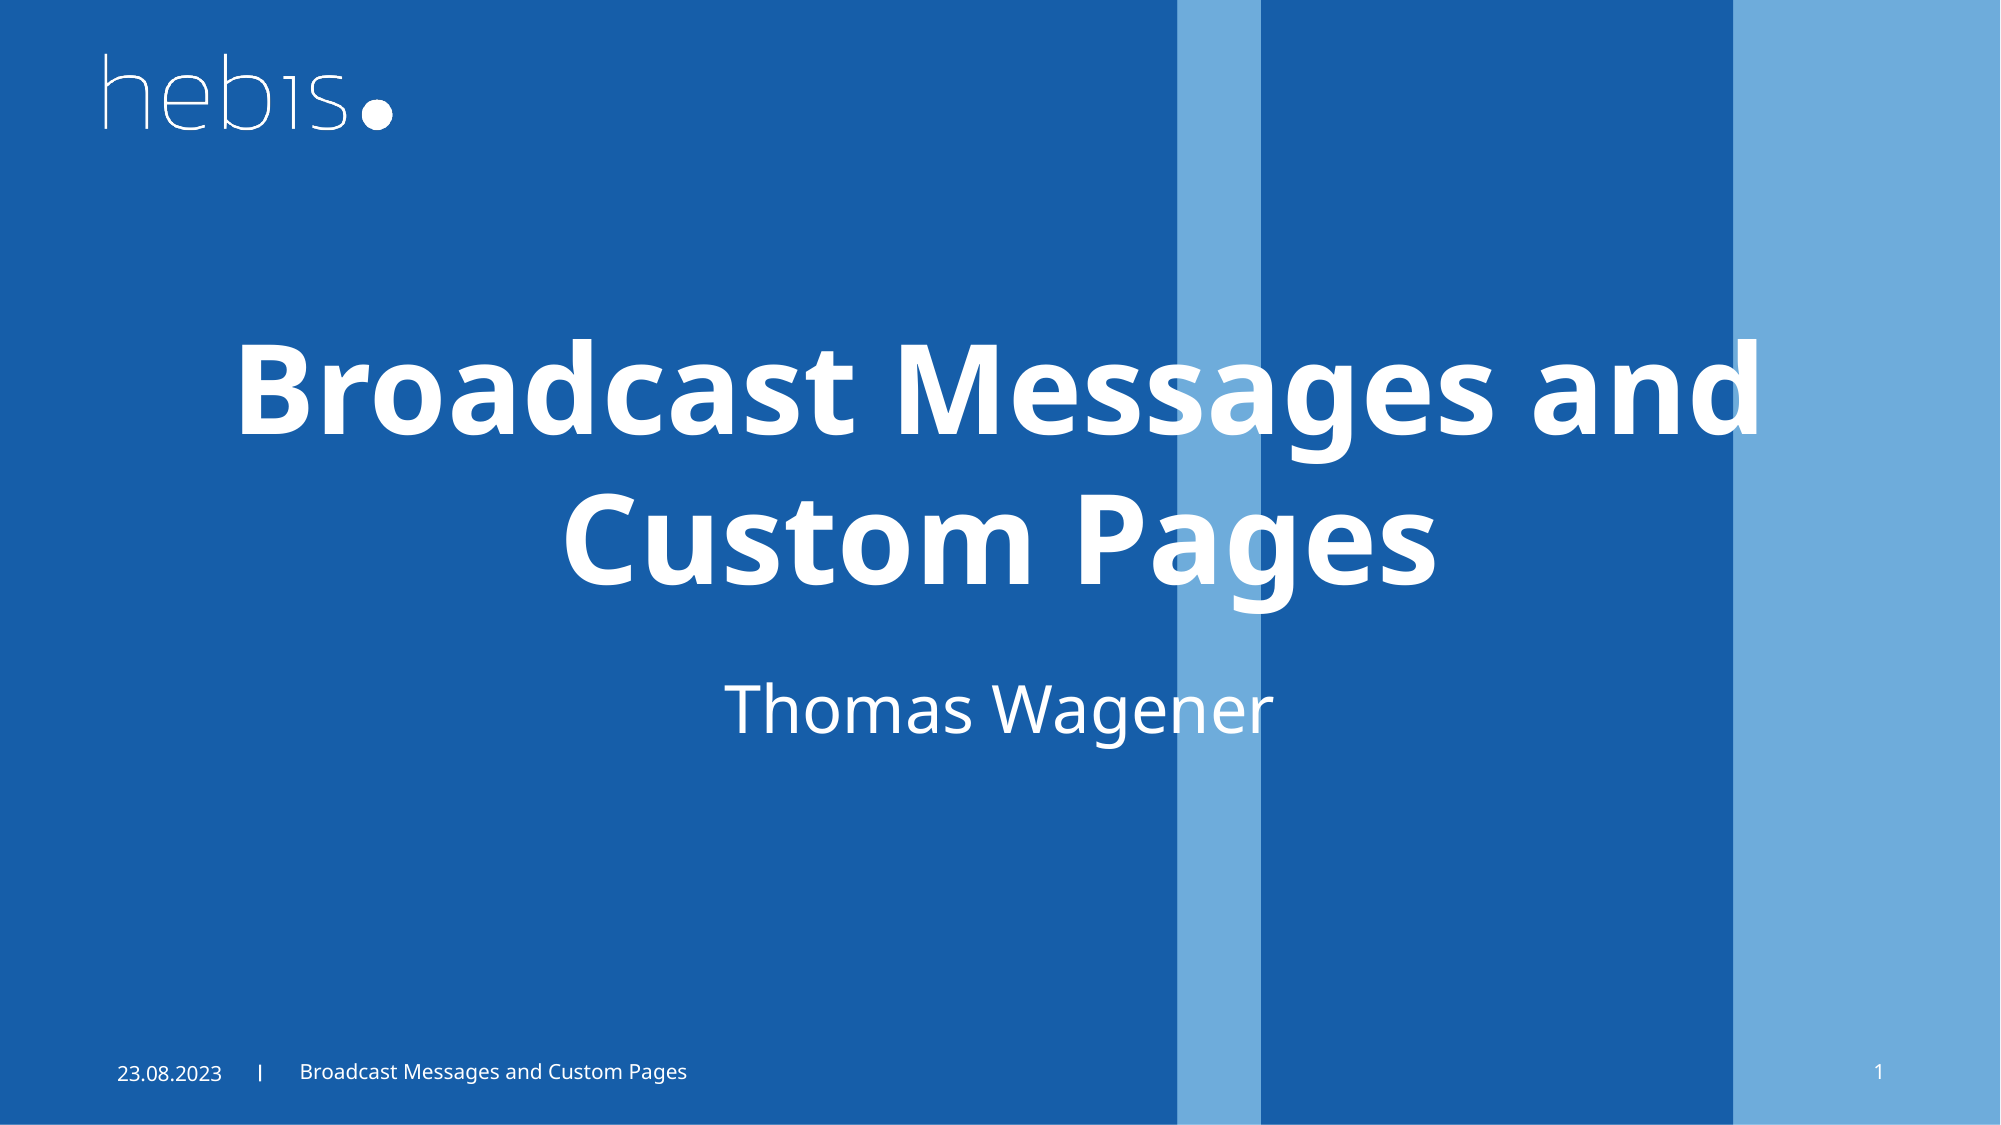

# Broadcast Messages and Custom Pages
Thomas Wagener
23.08.2023
Broadcast Messages and Custom Pages
1